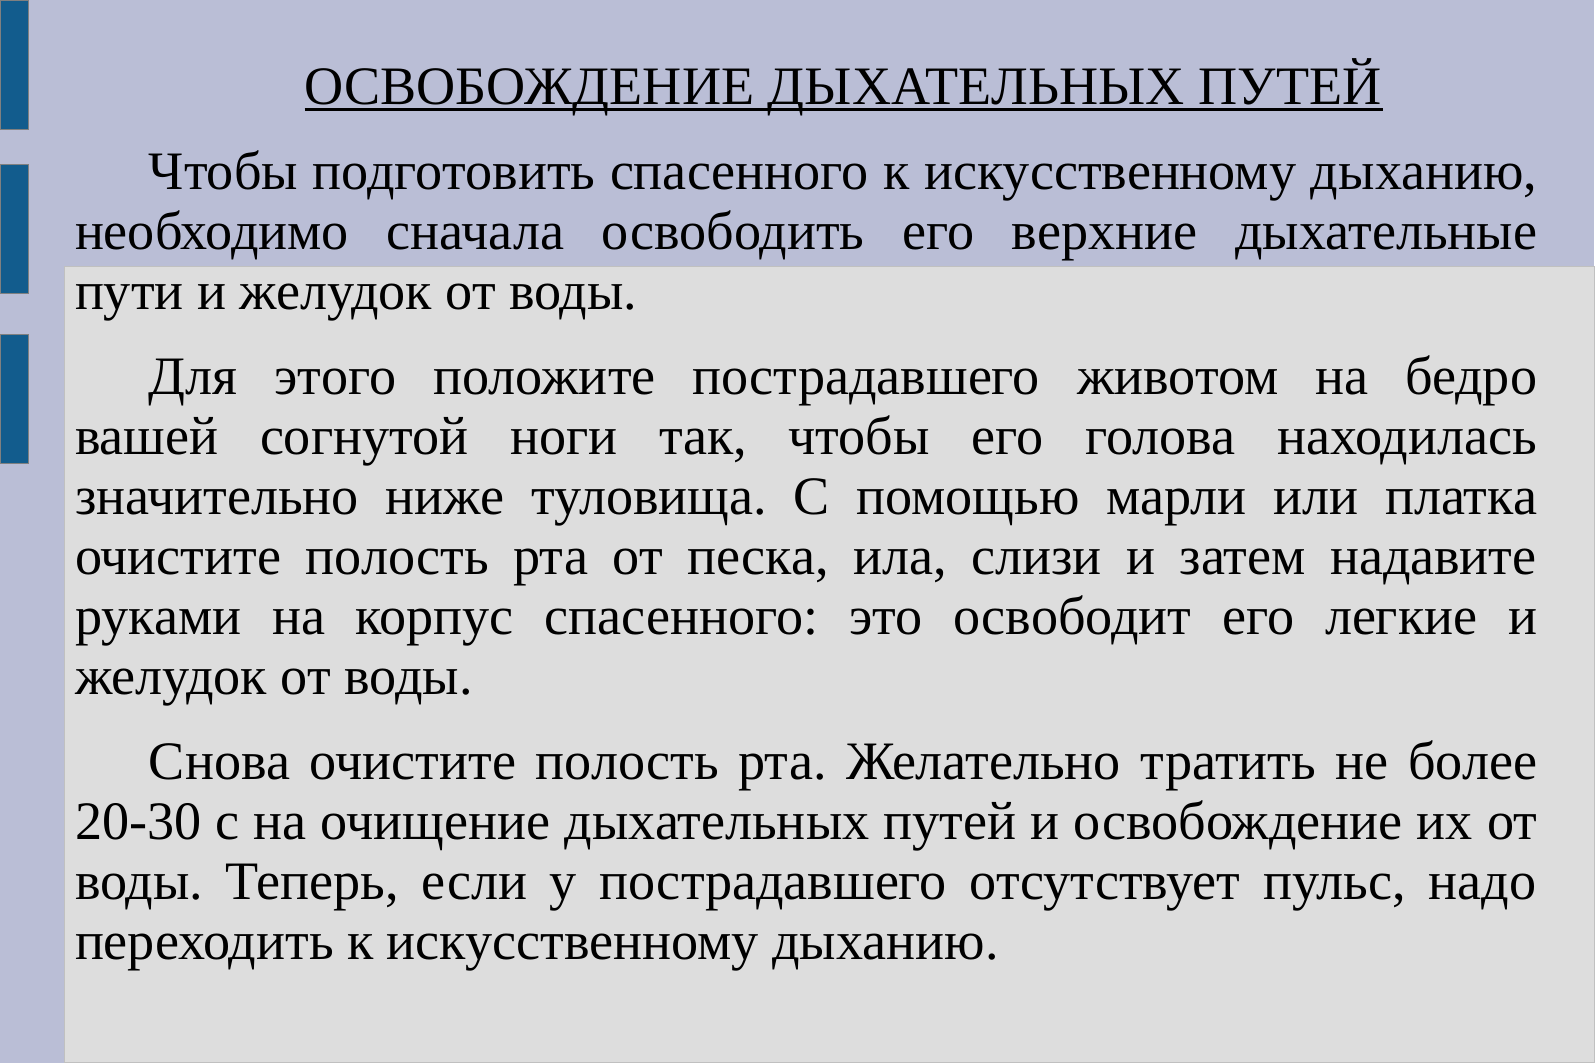

ОСВОБОЖДЕНИЕ ДЫХАТЕЛЬНЫХ ПУТЕЙ
	Чтобы подготовить спасенного к искусственному дыханию, необходимо сначала освободить его верхние дыхательные пути и желудок от воды.
	Для этого положите пострадавшего животом на бедро вашей согнутой ноги так, чтобы его голова находилась значительно ниже туловища. С помощью марли или платка очистите полость рта от песка, ила, слизи и затем надавите руками на корпус спасенного: это освободит его легкие и желудок от воды.
	Снова очистите полость рта. Желательно тратить не более 20-30 с на очищение дыхательных путей и освобождение их от воды. Теперь, если у пострадавшего отсутствует пульс, надо переходить к искусственному дыханию.